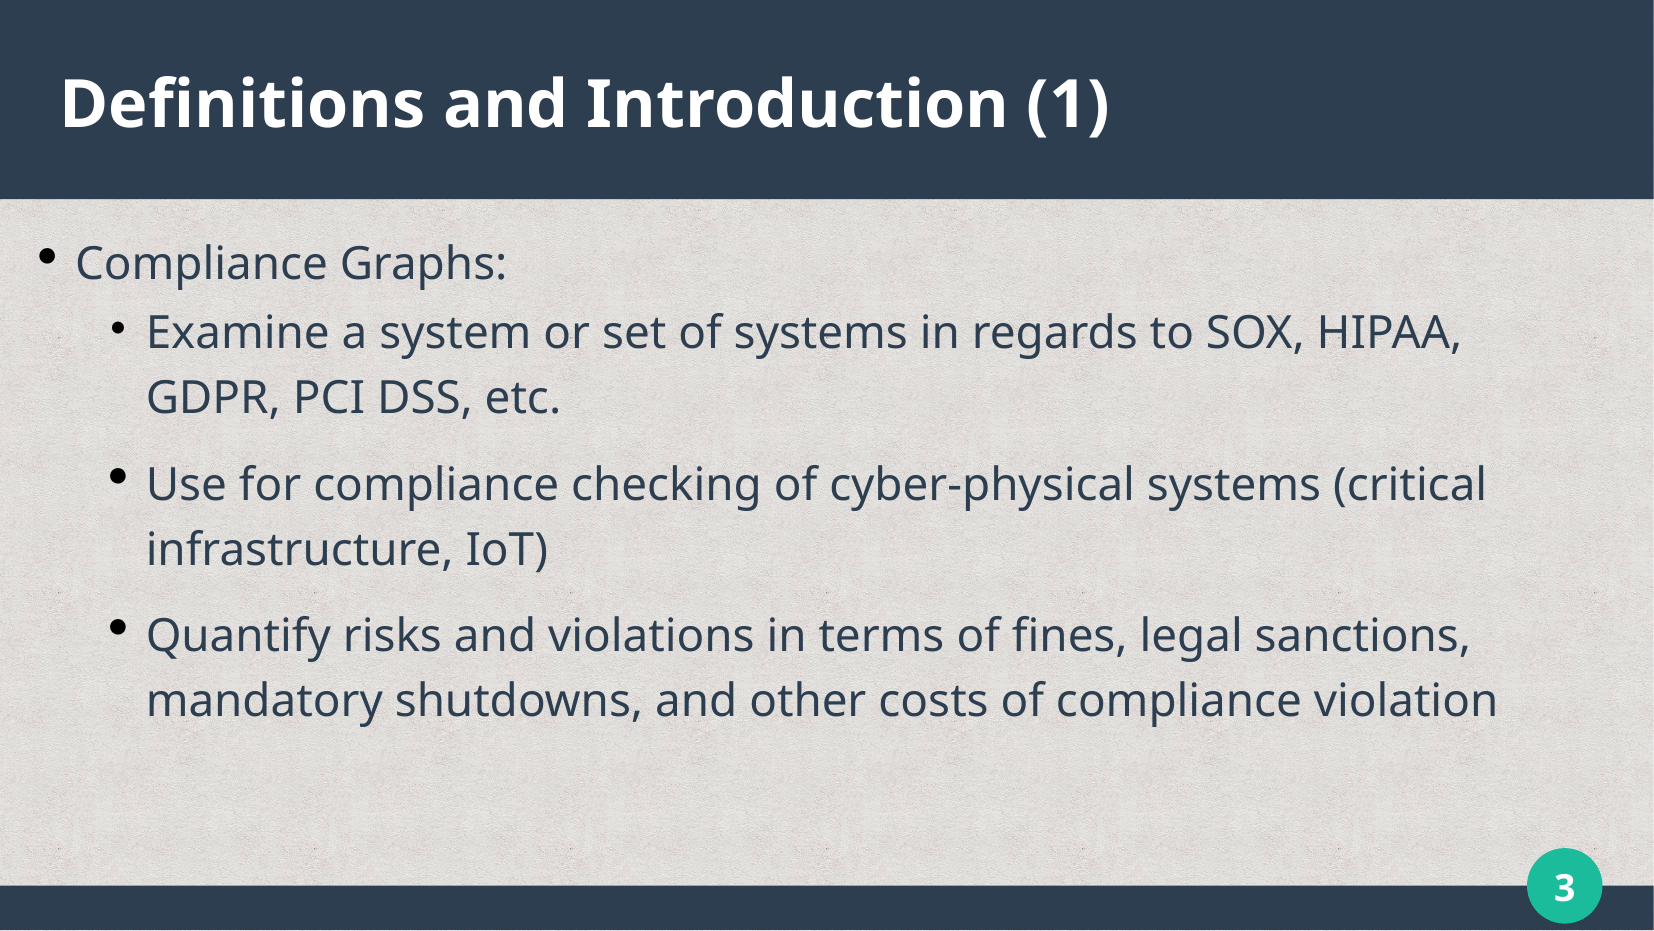

# Definitions and Introduction (1)
Compliance Graphs:
Examine a system or set of systems in regards to SOX, HIPAA, GDPR, PCI DSS, etc.
Use for compliance checking of cyber-physical systems (critical infrastructure, IoT)
Quantify risks and violations in terms of fines, legal sanctions, mandatory shutdowns, and other costs of compliance violation